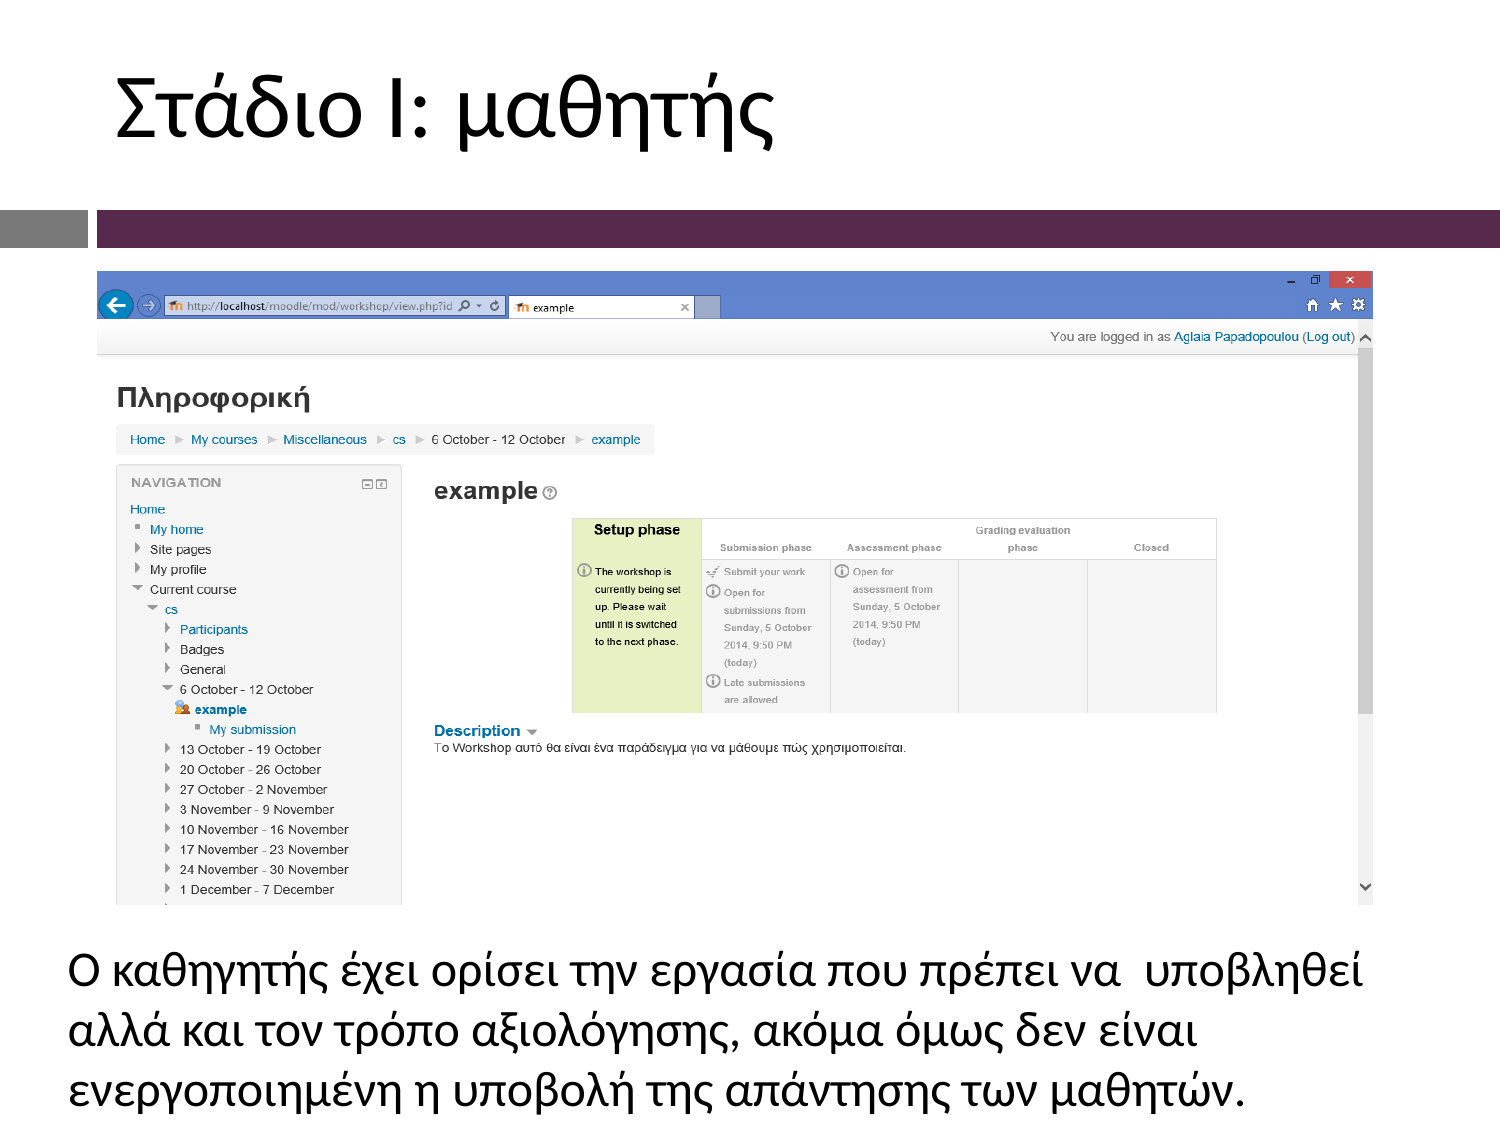

# Στάδιο I: μαθητής
Ο καθηγητής έχει ορίσει την εργασία που πρέπει να υποβληθεί αλλά και τον τρόπο αξιολόγησης, ακόμα όμως δεν είναι ενεργοποιημένη η υποβολή της απάντησης των μαθητών.